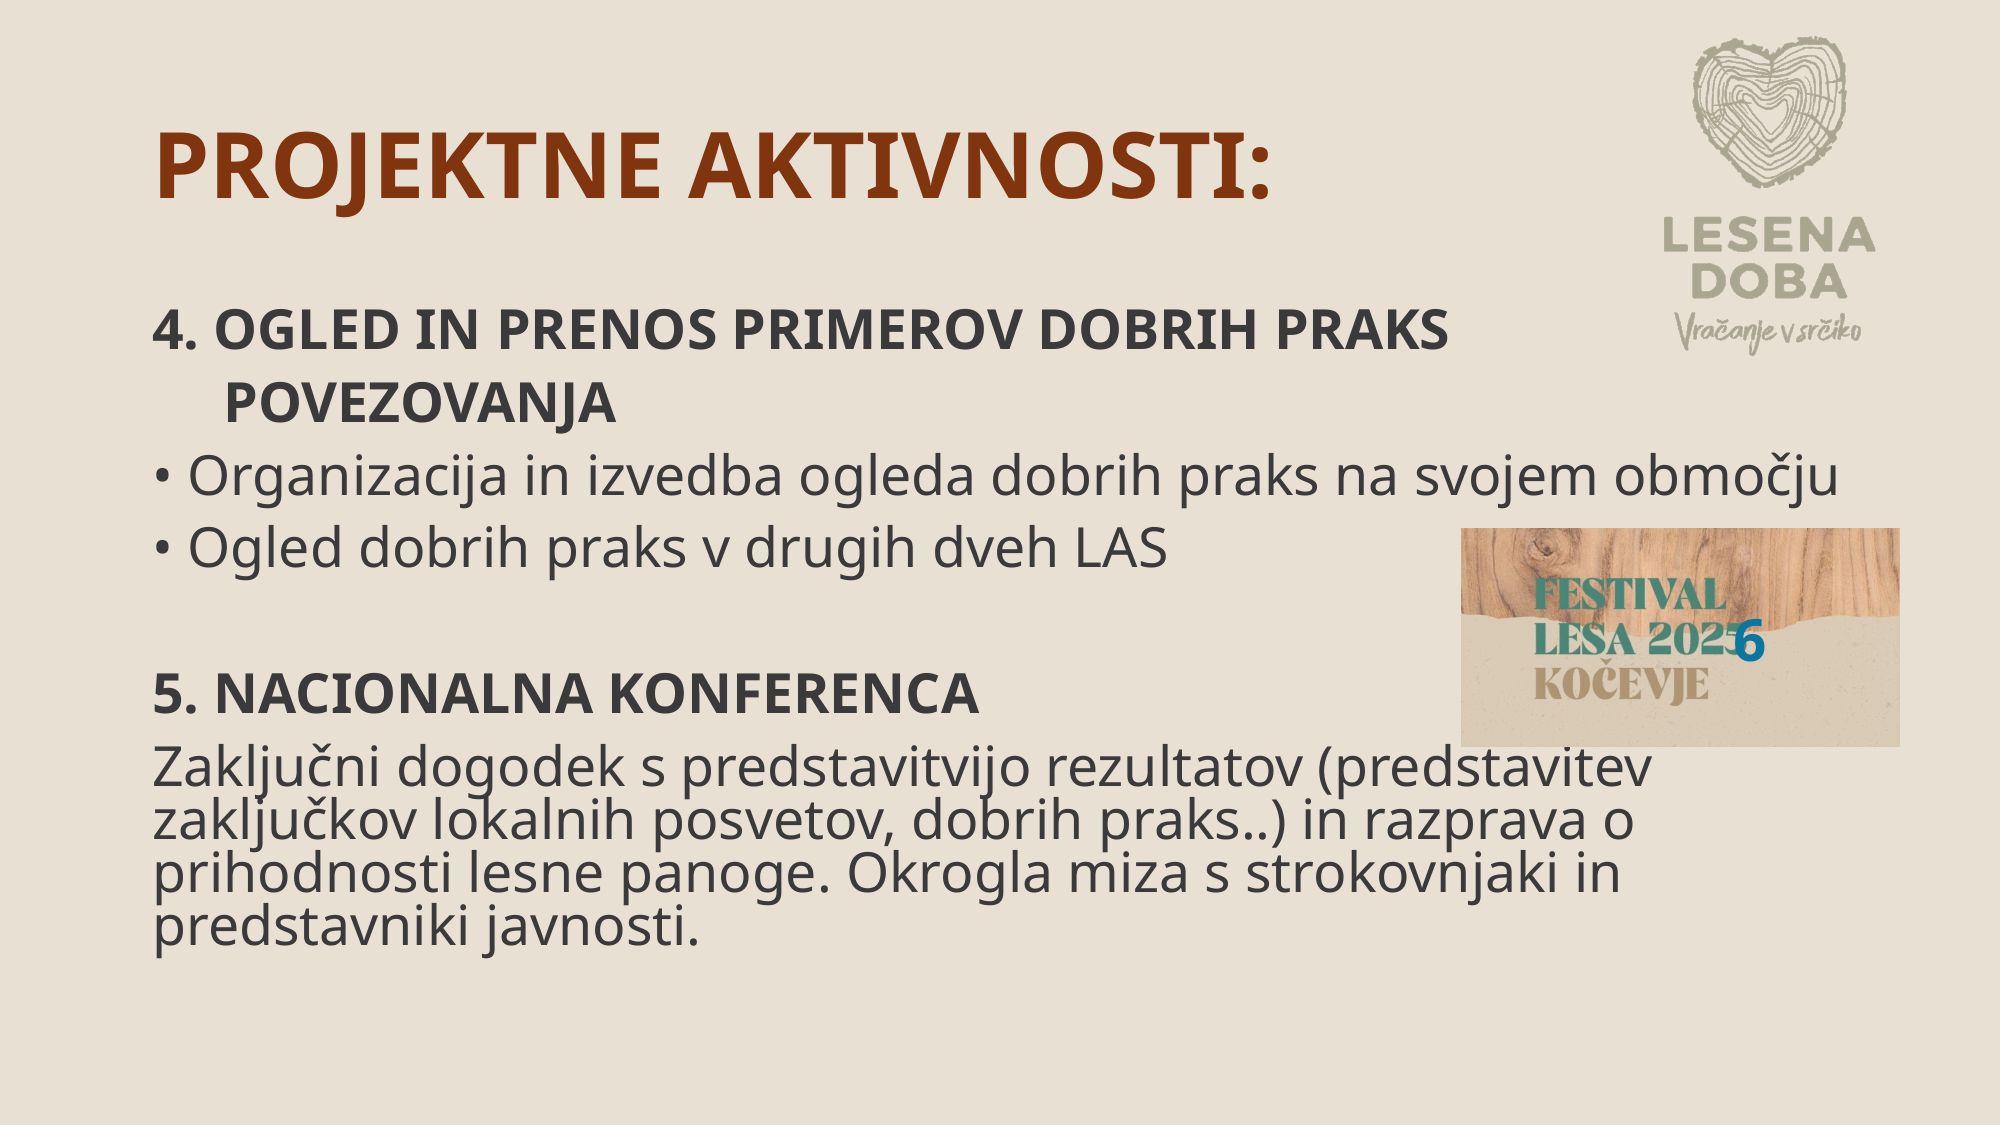

# PROJEKTNE AKTIVNOSTI:
4. OGLED IN PRENOS PRIMEROV DOBRIH PRAKS
 POVEZOVANJA
• Organizacija in izvedba ogleda dobrih praks na svojem območju
• Ogled dobrih praks v drugih dveh LAS
5. NACIONALNA KONFERENCA
Zaključni dogodek s predstavitvijo rezultatov (predstavitev zaključkov lokalnih posvetov, dobrih praks..) in razprava o prihodnosti lesne panoge. Okrogla miza s strokovnjaki in predstavniki javnosti.
6